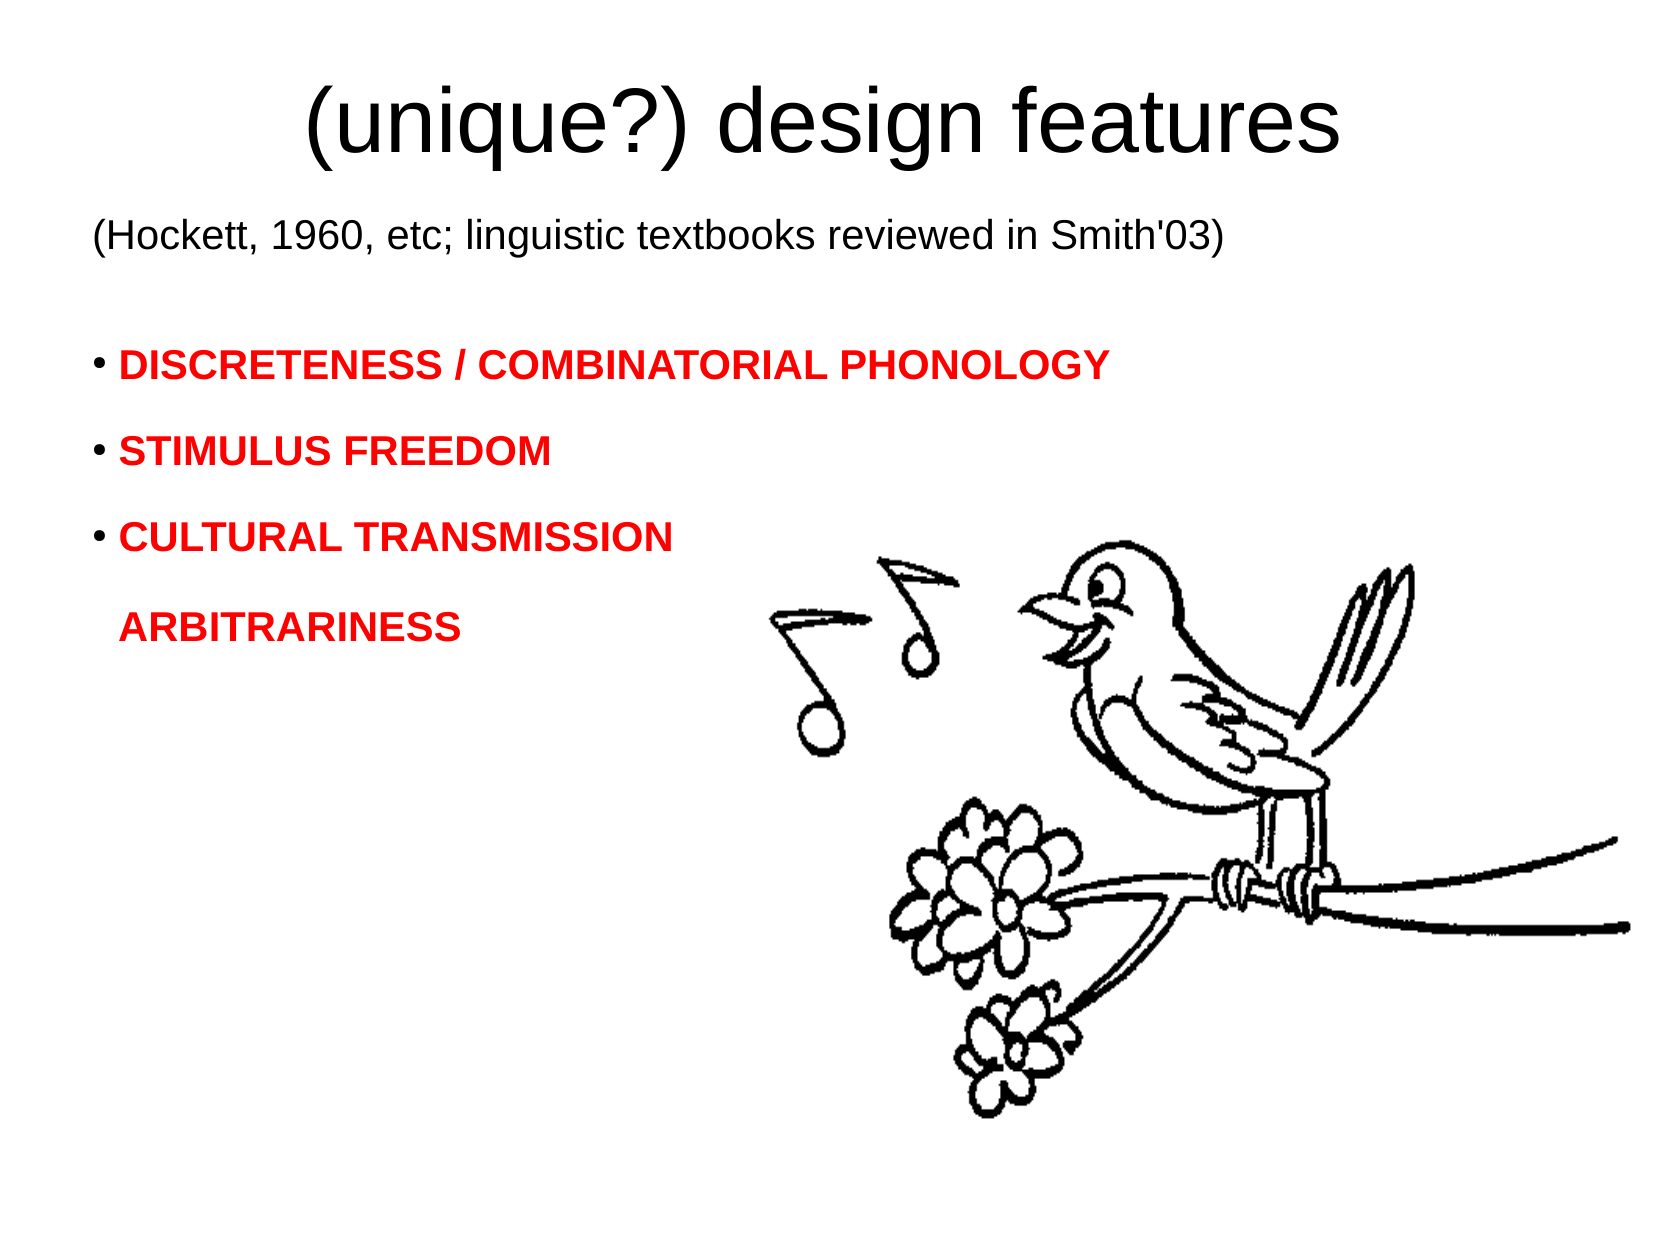

# (unique?) design features
(Hockett, 1960, etc; linguistic textbooks reviewed in Smith'03)
 DISCRETENESS / COMBINATORIAL PHONOLOGY
 STIMULUS FREEDOM
 CULTURAL TRANSMISSION
ARBITRARINESS